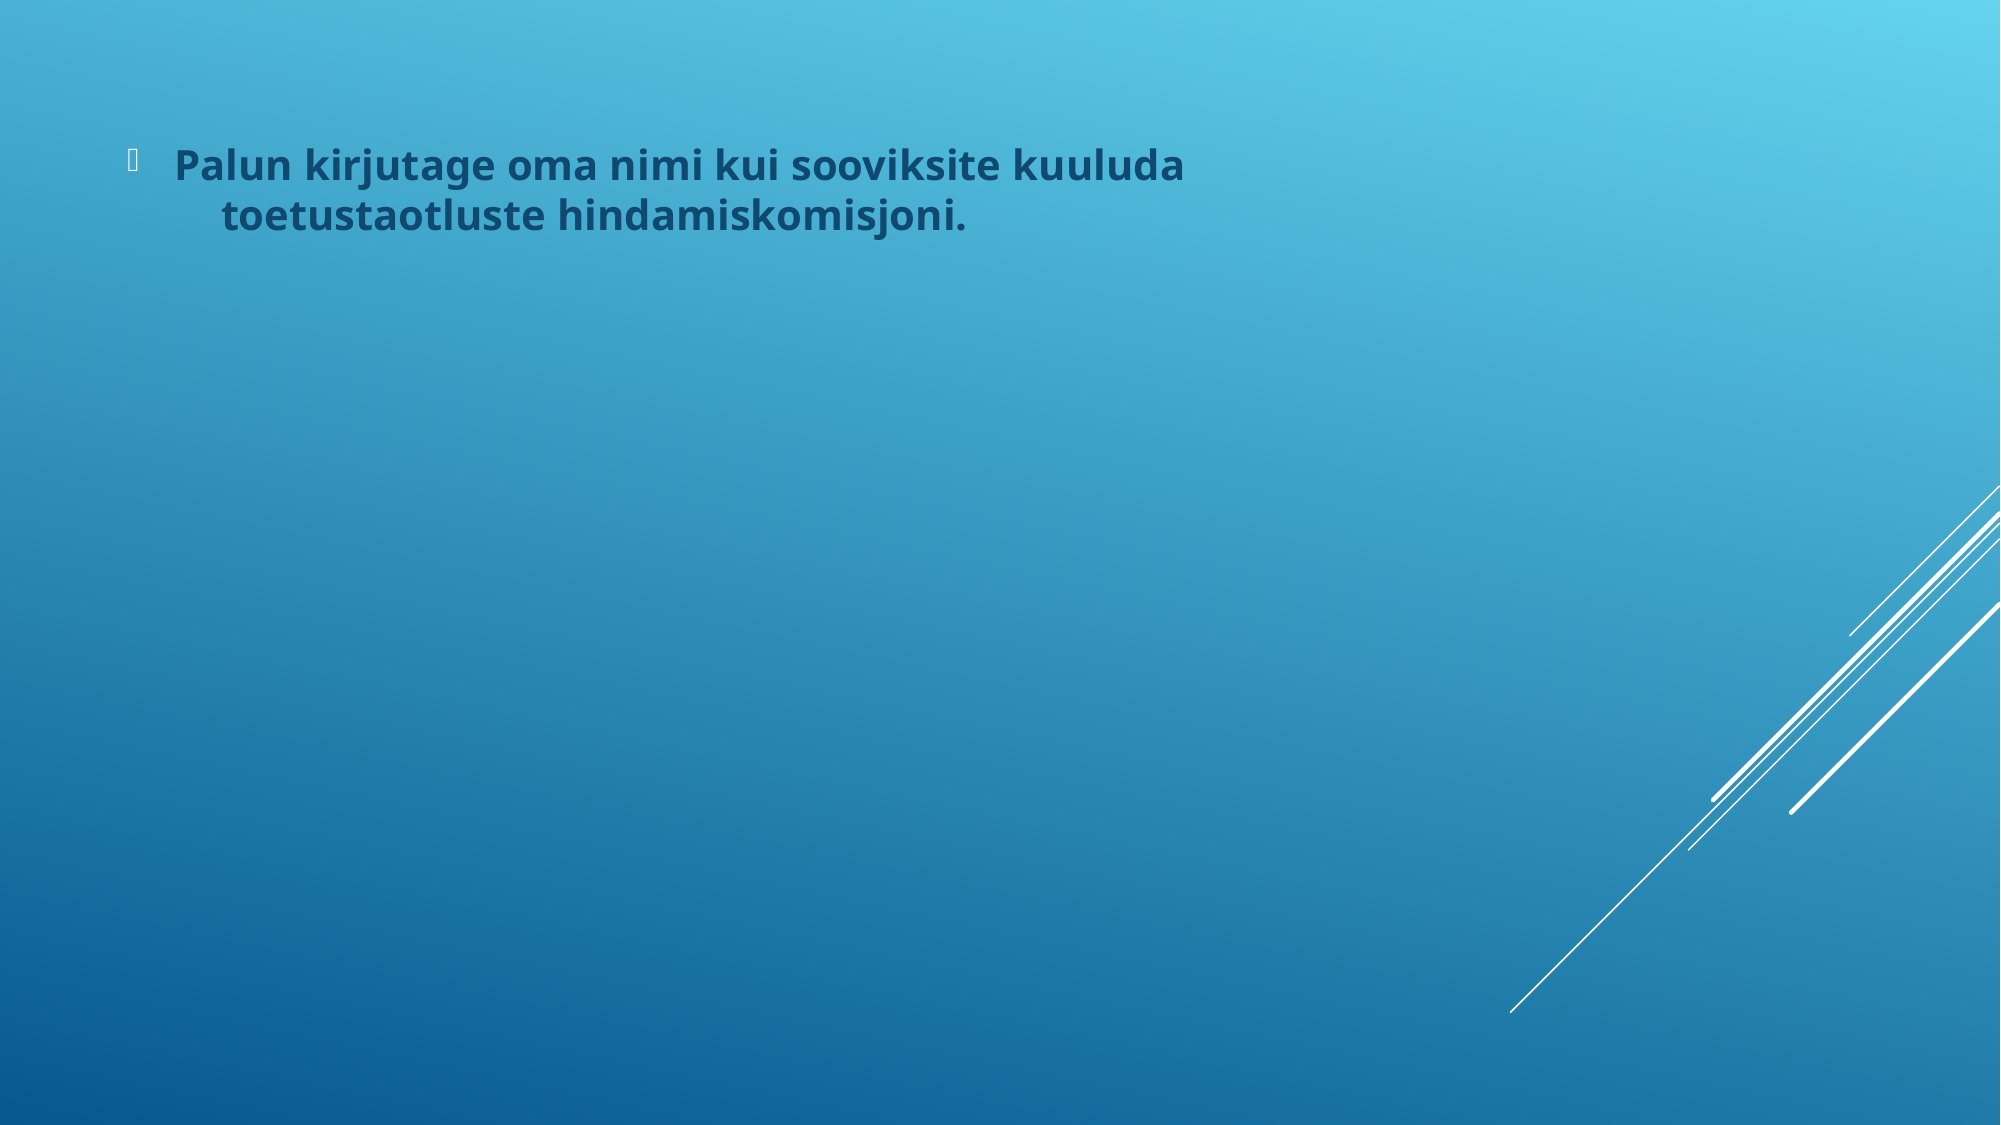

# Palun kirjutage oma nimi kui sooviksite kuuluda  toetustaotluste hindamiskomisjoni.